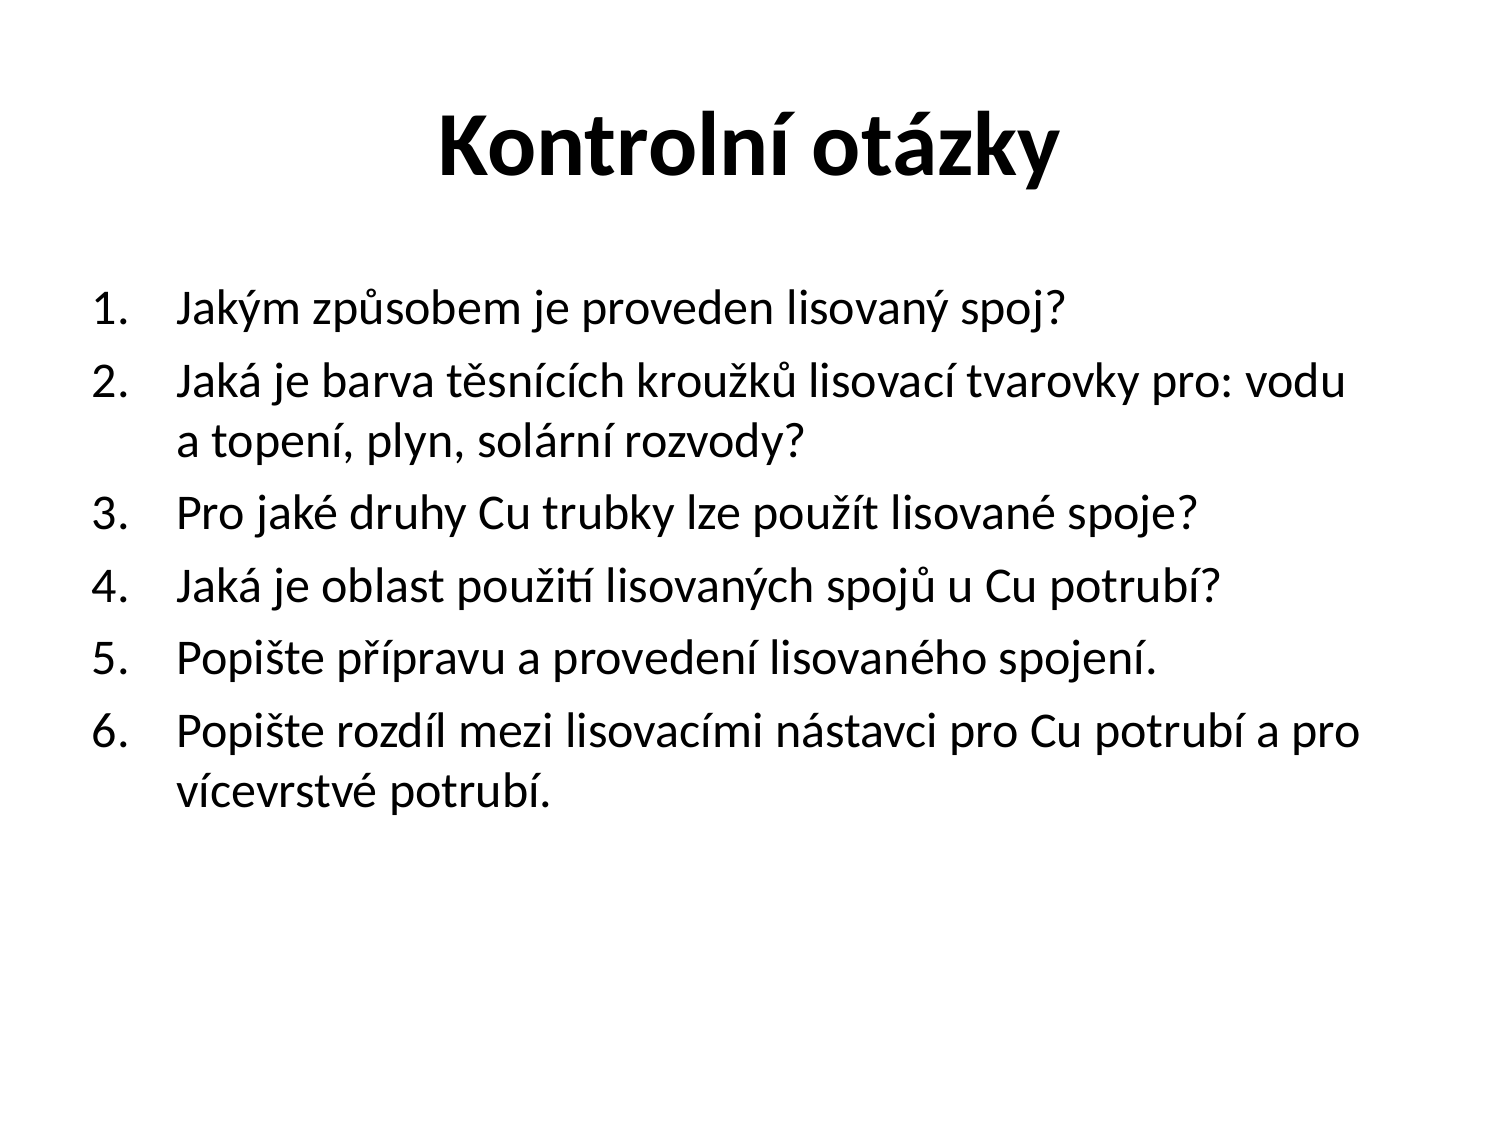

# Kontrolní otázky
Jakým způsobem je proveden lisovaný spoj?
Jaká je barva těsnících kroužků lisovací tvarovky pro: vodu
a topení, plyn, solární rozvody?
Pro jaké druhy Cu trubky lze použít lisované spoje?
Jaká je oblast použití lisovaných spojů u Cu potrubí?
Popište přípravu a provedení lisovaného spojení.
Popište rozdíl mezi lisovacími nástavci pro Cu potrubí a pro vícevrstvé potrubí.